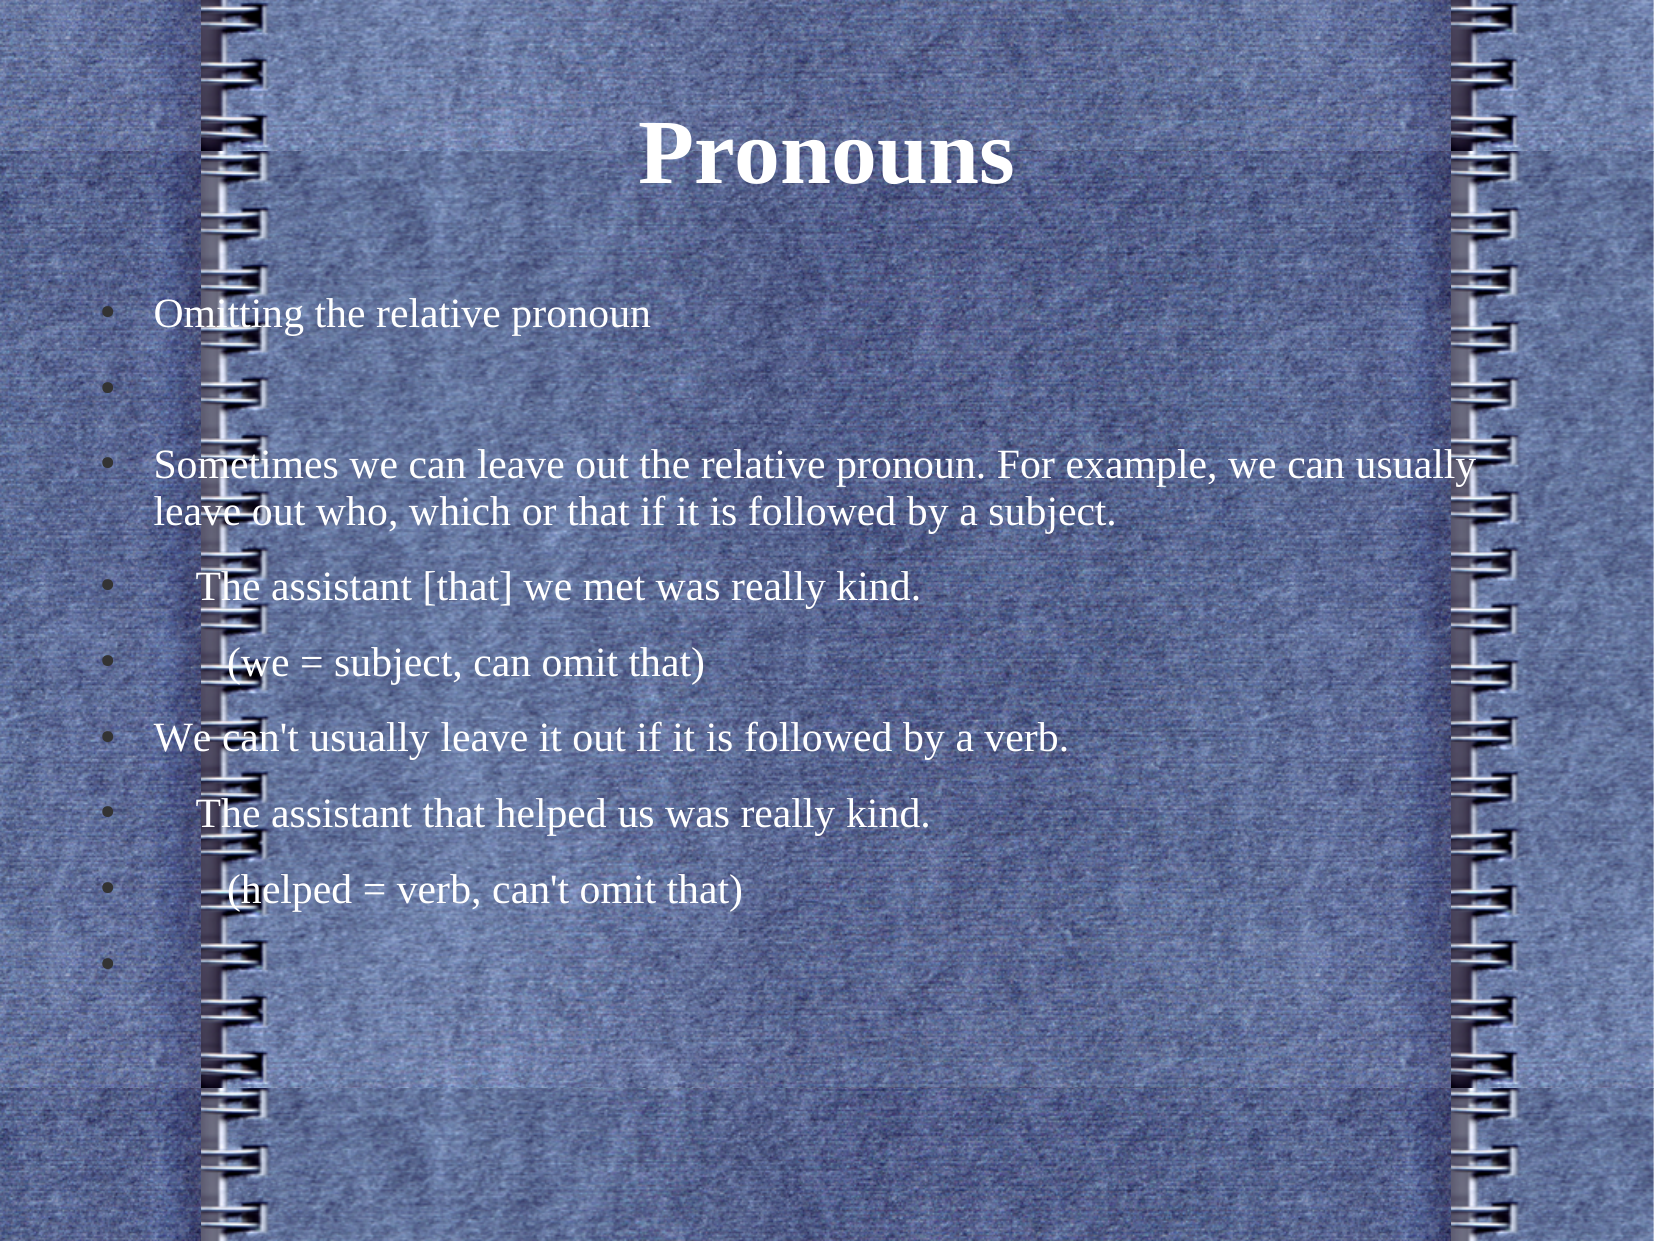

# Pronouns
Omitting the relative pronoun
Sometimes we can leave out the relative pronoun. For example, we can usually leave out who, which or that if it is followed by a subject.
 The assistant [that] we met was really kind.
 (we = subject, can omit that)
We can't usually leave it out if it is followed by a verb.
 The assistant that helped us was really kind.
 (helped = verb, can't omit that)